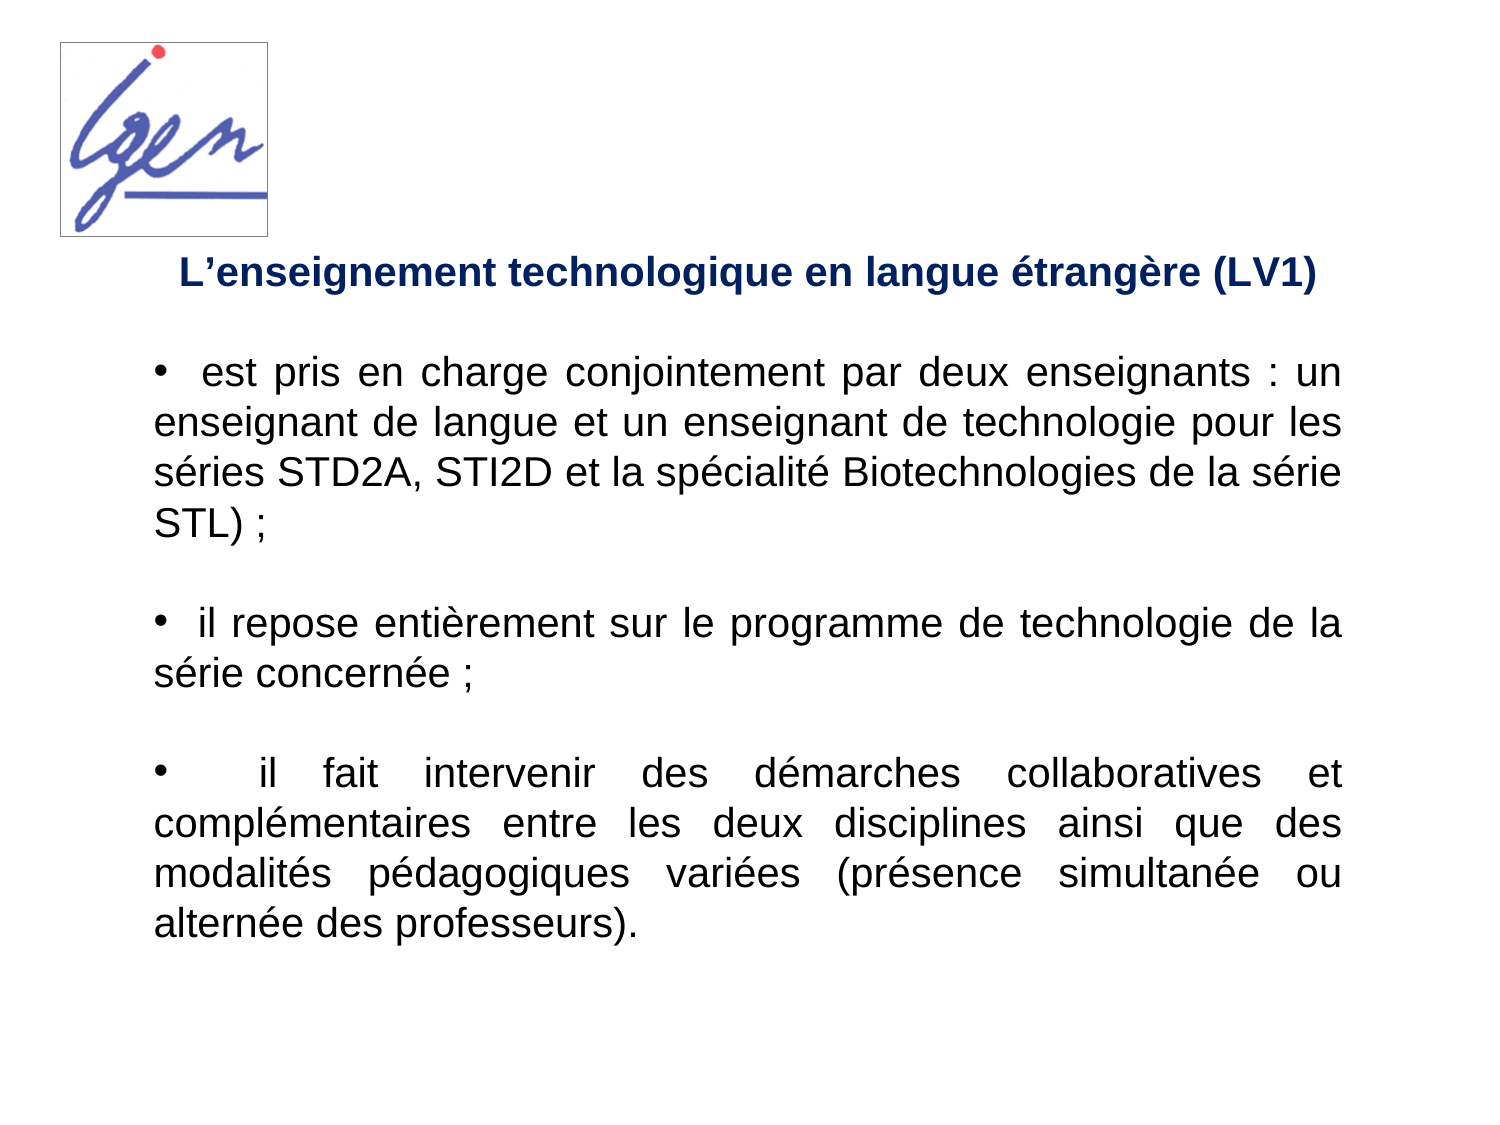

L’enseignement technologique en langue étrangère (LV1)
 est pris en charge conjointement par deux enseignants : un enseignant de langue et un enseignant de technologie pour les séries STD2A, STI2D et la spécialité Biotechnologies de la série STL) ;
 il repose entièrement sur le programme de technologie de la série concernée ;
 il fait intervenir des démarches collaboratives et complémentaires entre les deux disciplines ainsi que des modalités pédagogiques variées (présence simultanée ou alternée des professeurs).